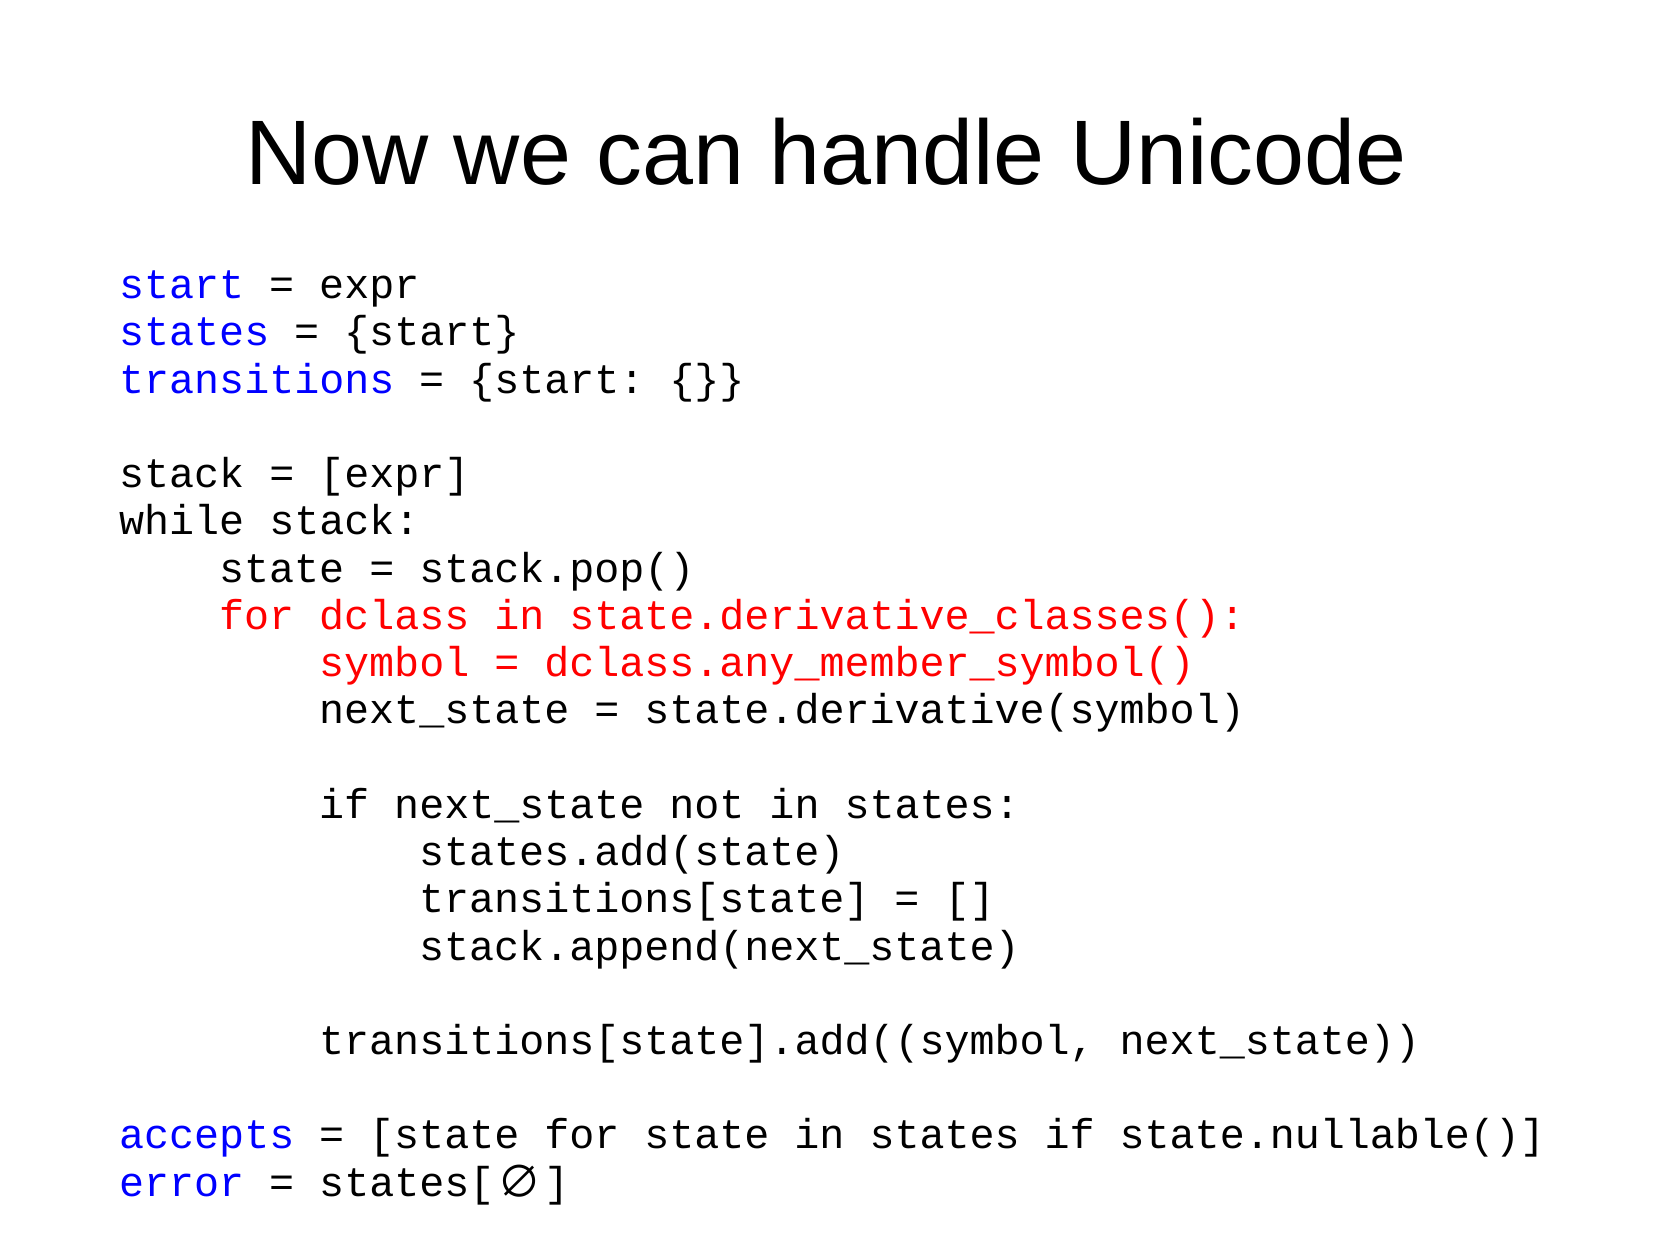

# Now we can handle Unicode
start = expr
states = {start}
transitions = {start: {}}
stack = [expr]
while stack:
 state = stack.pop()
 for dclass in state.derivative_classes():
 symbol = dclass.any_member_symbol()
 next_state = state.derivative(symbol)
 if next_state not in states:
 states.add(state)
 transitions[state] = []
 stack.append(next_state)
 transitions[state].add((symbol, next_state))
accepts = [state for state in states if state.nullable()]
error = states[∅]